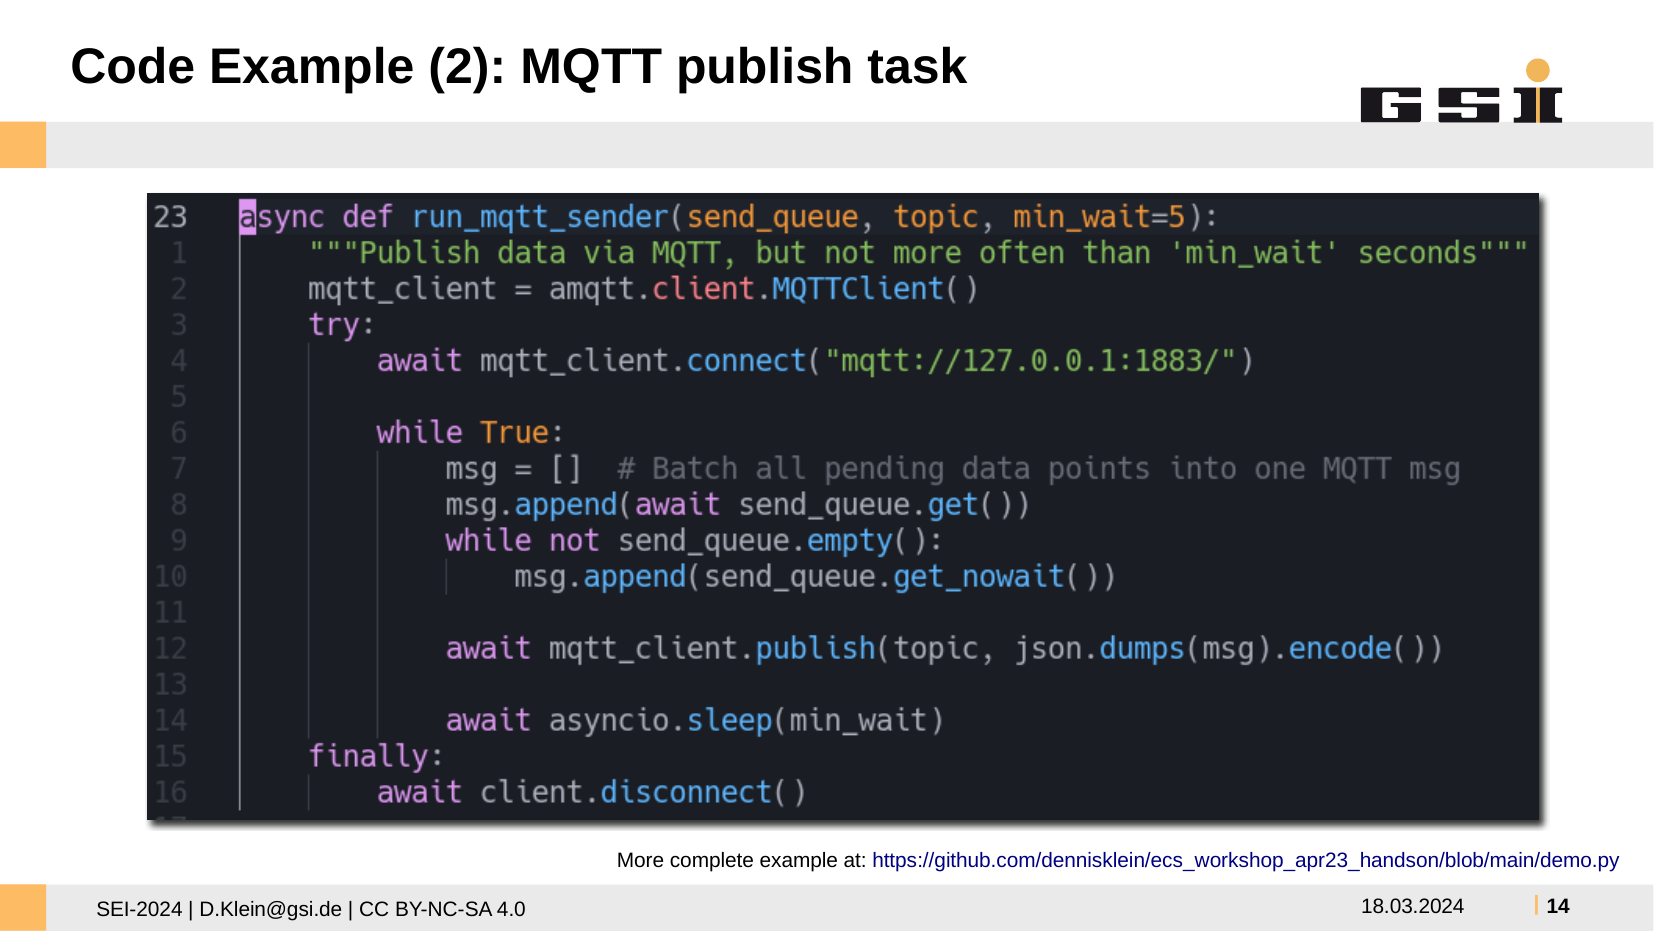

# Code Example (2): MQTT publish task
More complete example at: https://github.com/dennisklein/ecs_workshop_apr23_handson/blob/main/demo.py